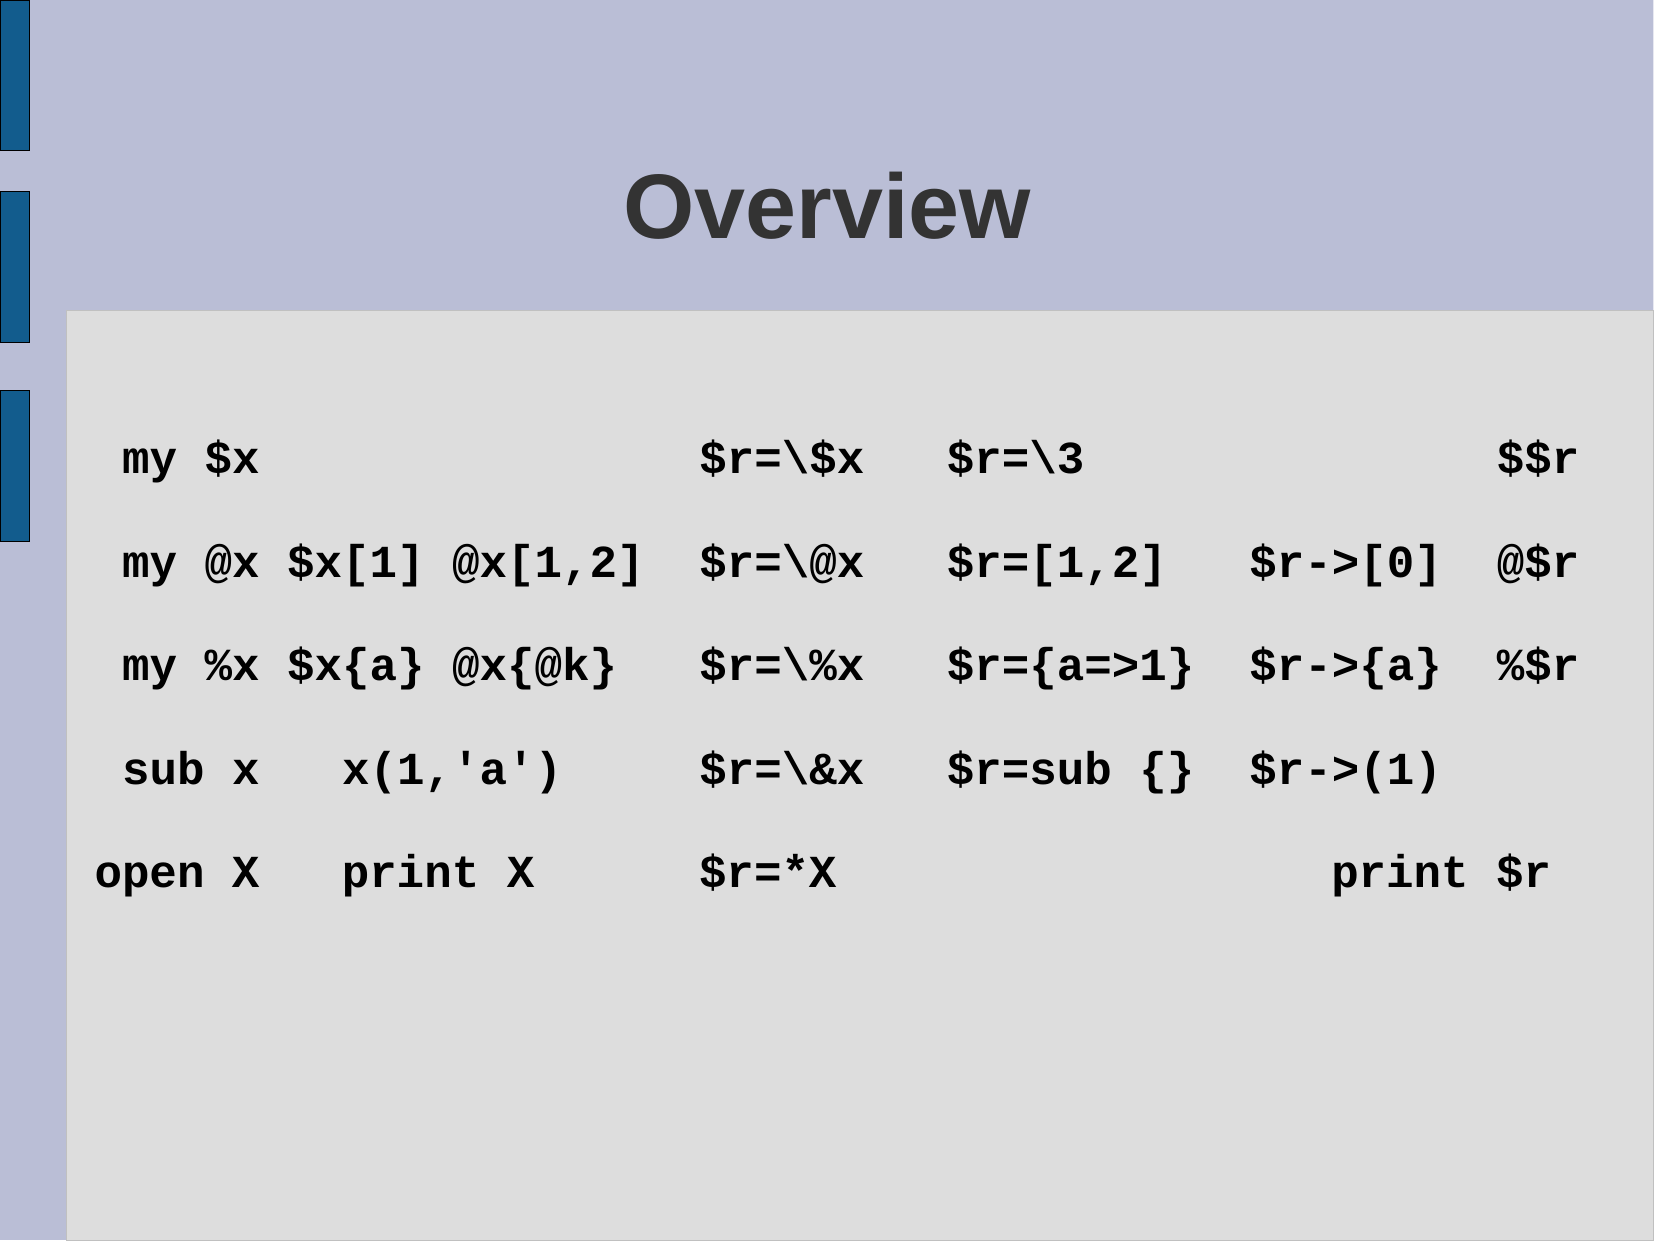

# Overview
 my $x $r=\$x $r=\3 $$r
 my @x $x[1] @x[1,2] $r=\@x $r=[1,2] $r->[0] @$r
 my %x $x{a} @x{@k} $r=\%x $r={a=>1} $r->{a} %$r
 sub x x(1,'a') $r=\&x $r=sub {} $r->(1)
open X print X $r=*X print $r